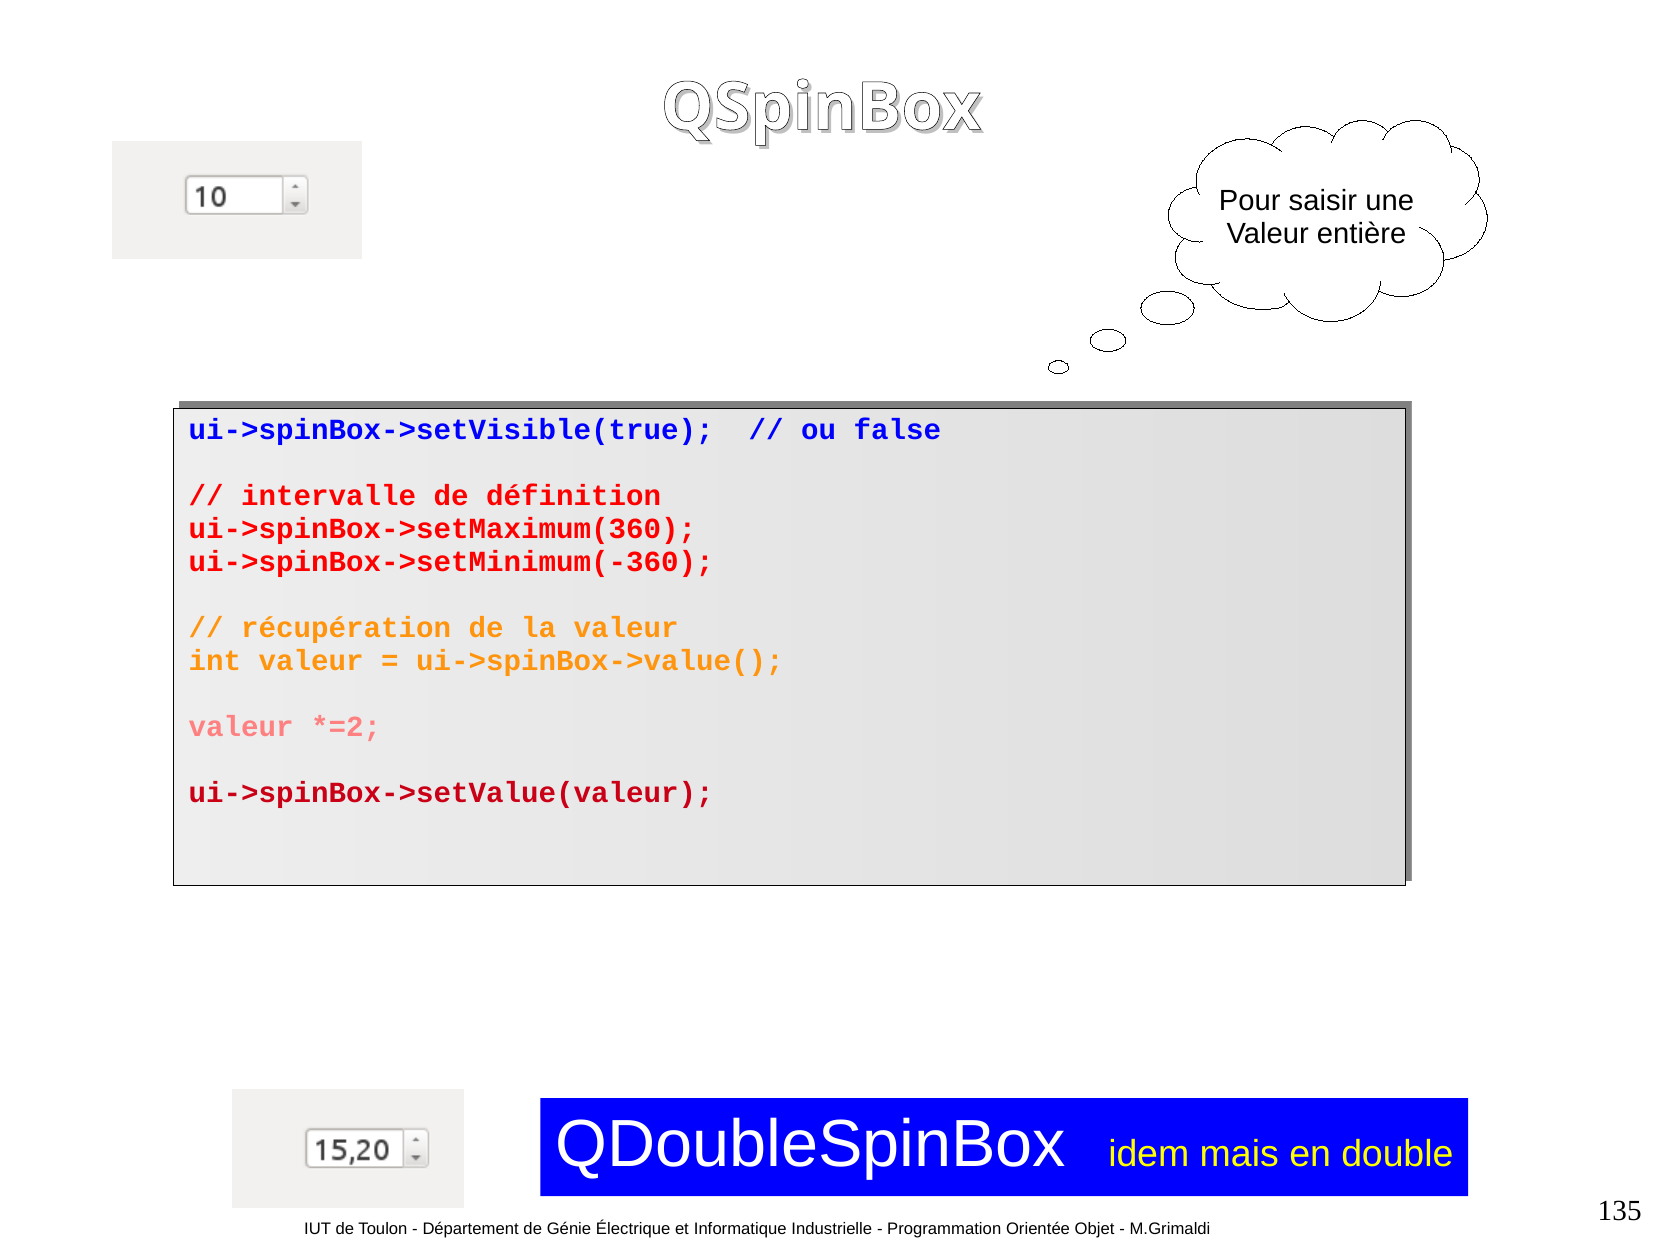

# QSpinBox
Pour saisir une
Valeur entière
ui->spinBox->setVisible(true); // ou false
// intervalle de définition
ui->spinBox->setMaximum(360);
ui->spinBox->setMinimum(-360);
// récupération de la valeur
int valeur = ui->spinBox->value();
valeur *=2;
ui->spinBox->setValue(valeur);
QDoubleSpinBox idem mais en double